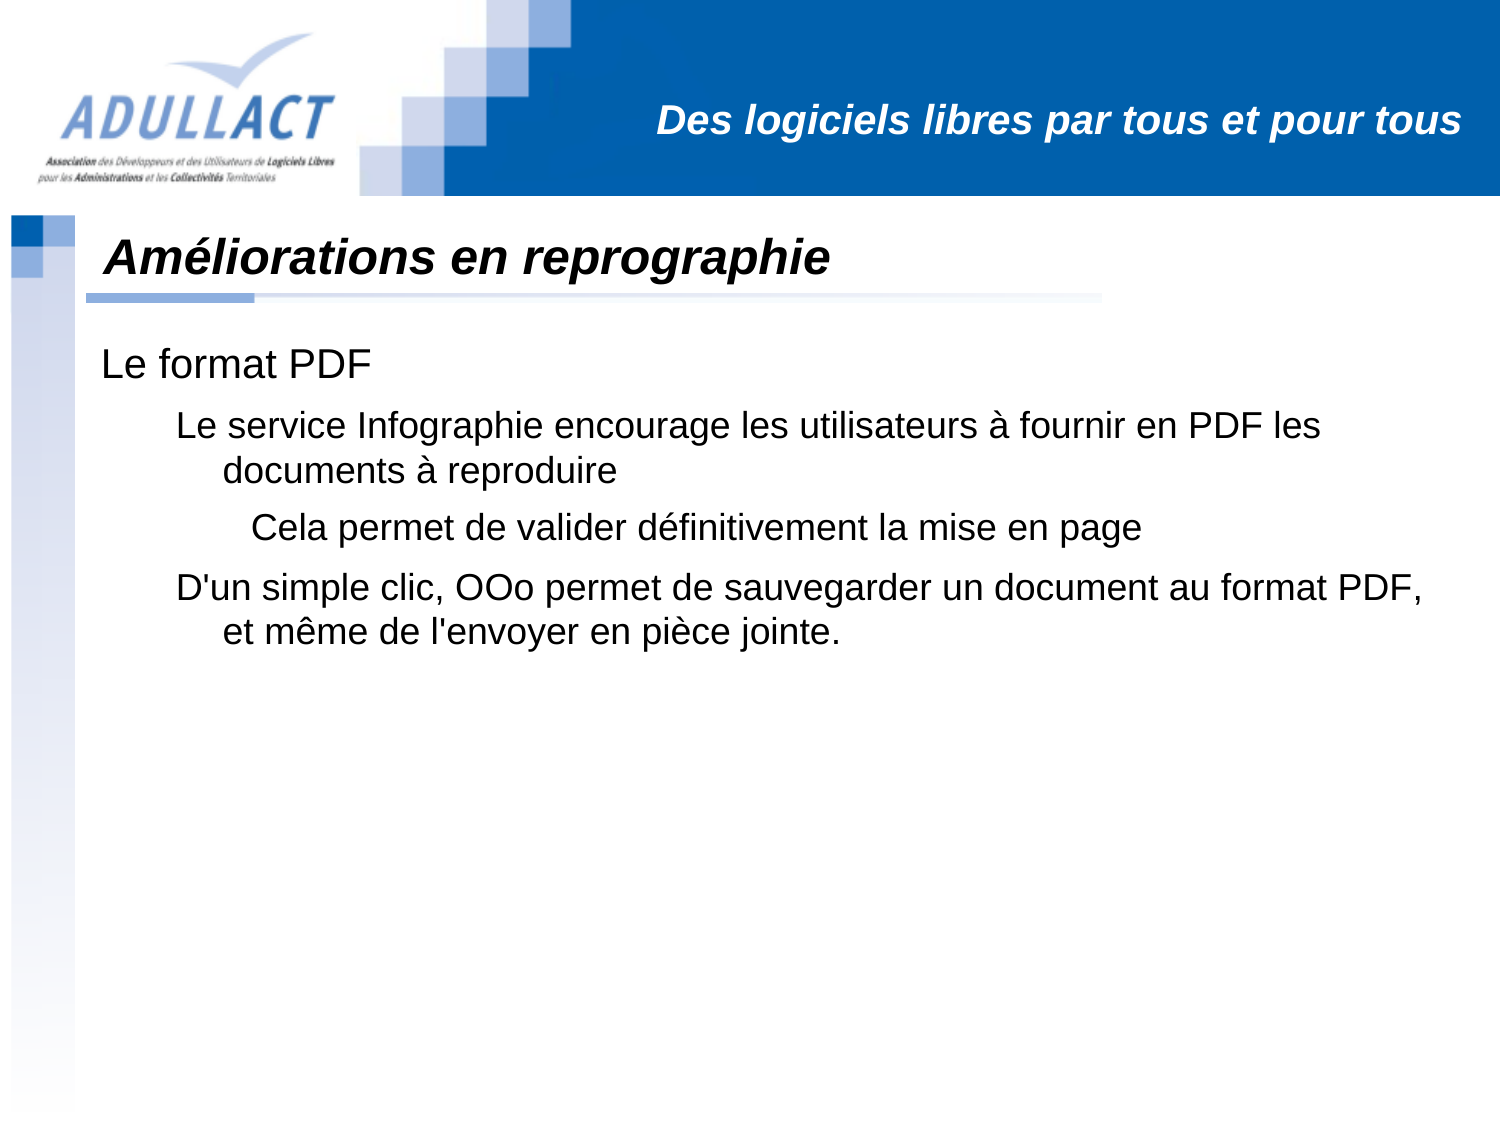

Améliorations en reprographie
# Le format PDF
Le service Infographie encourage les utilisateurs à fournir en PDF les documents à reproduire
Cela permet de valider définitivement la mise en page
D'un simple clic, OOo permet de sauvegarder un document au format PDF, et même de l'envoyer en pièce jointe.